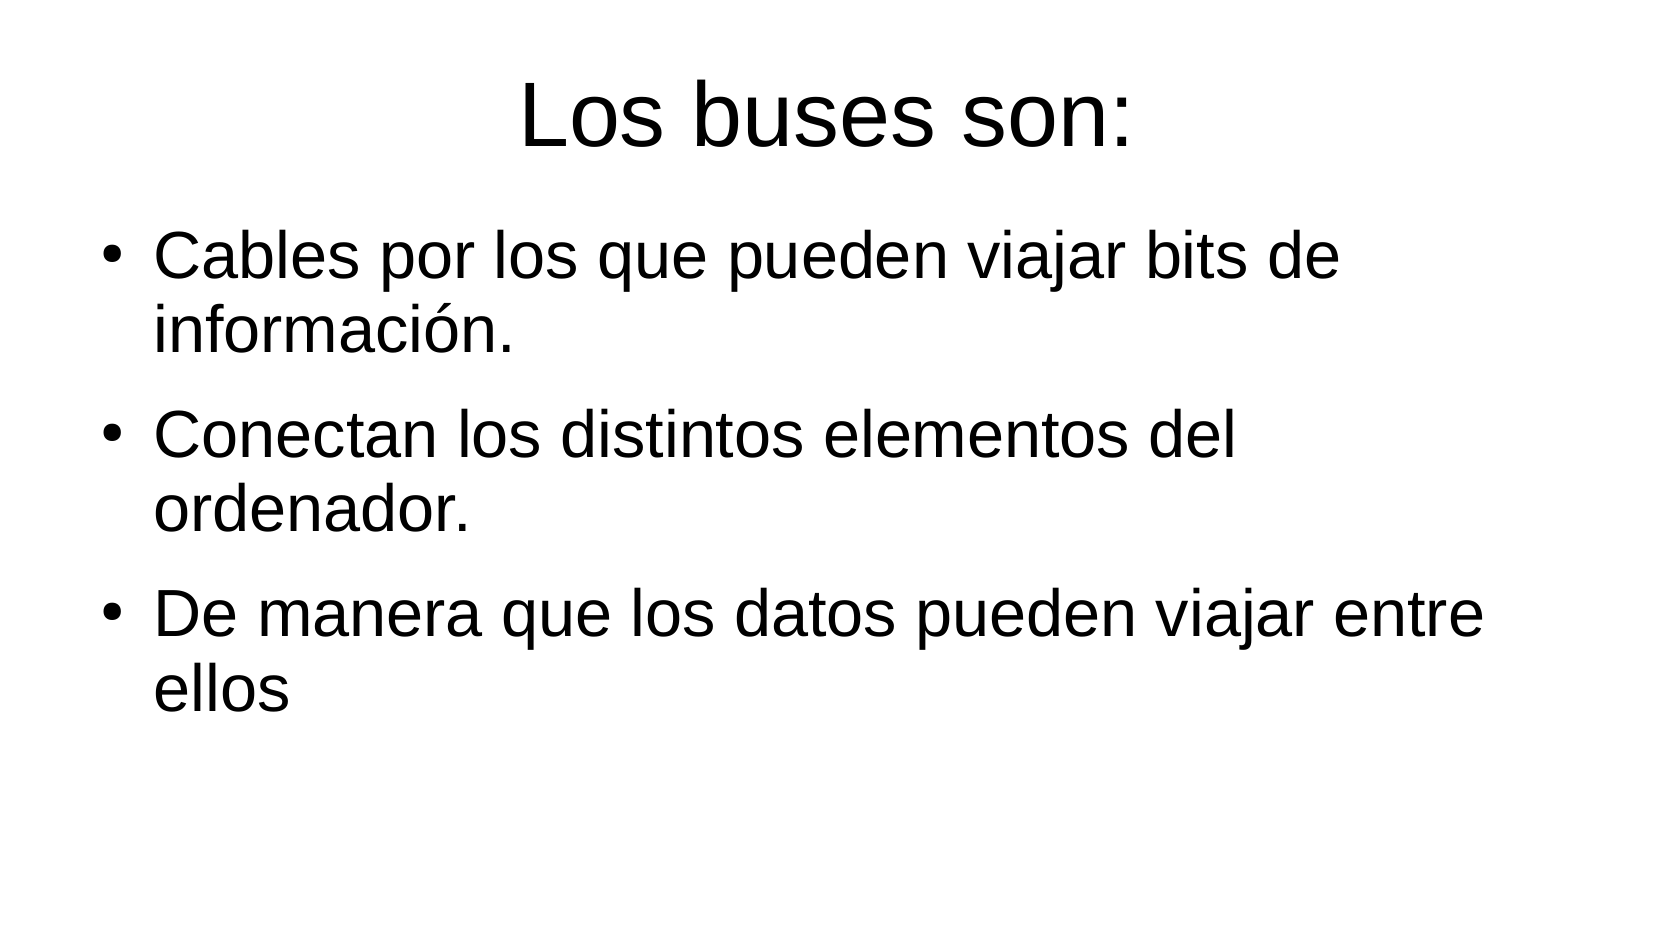

# Los buses son:
Cables por los que pueden viajar bits de información.
Conectan los distintos elementos del ordenador.
De manera que los datos pueden viajar entre ellos